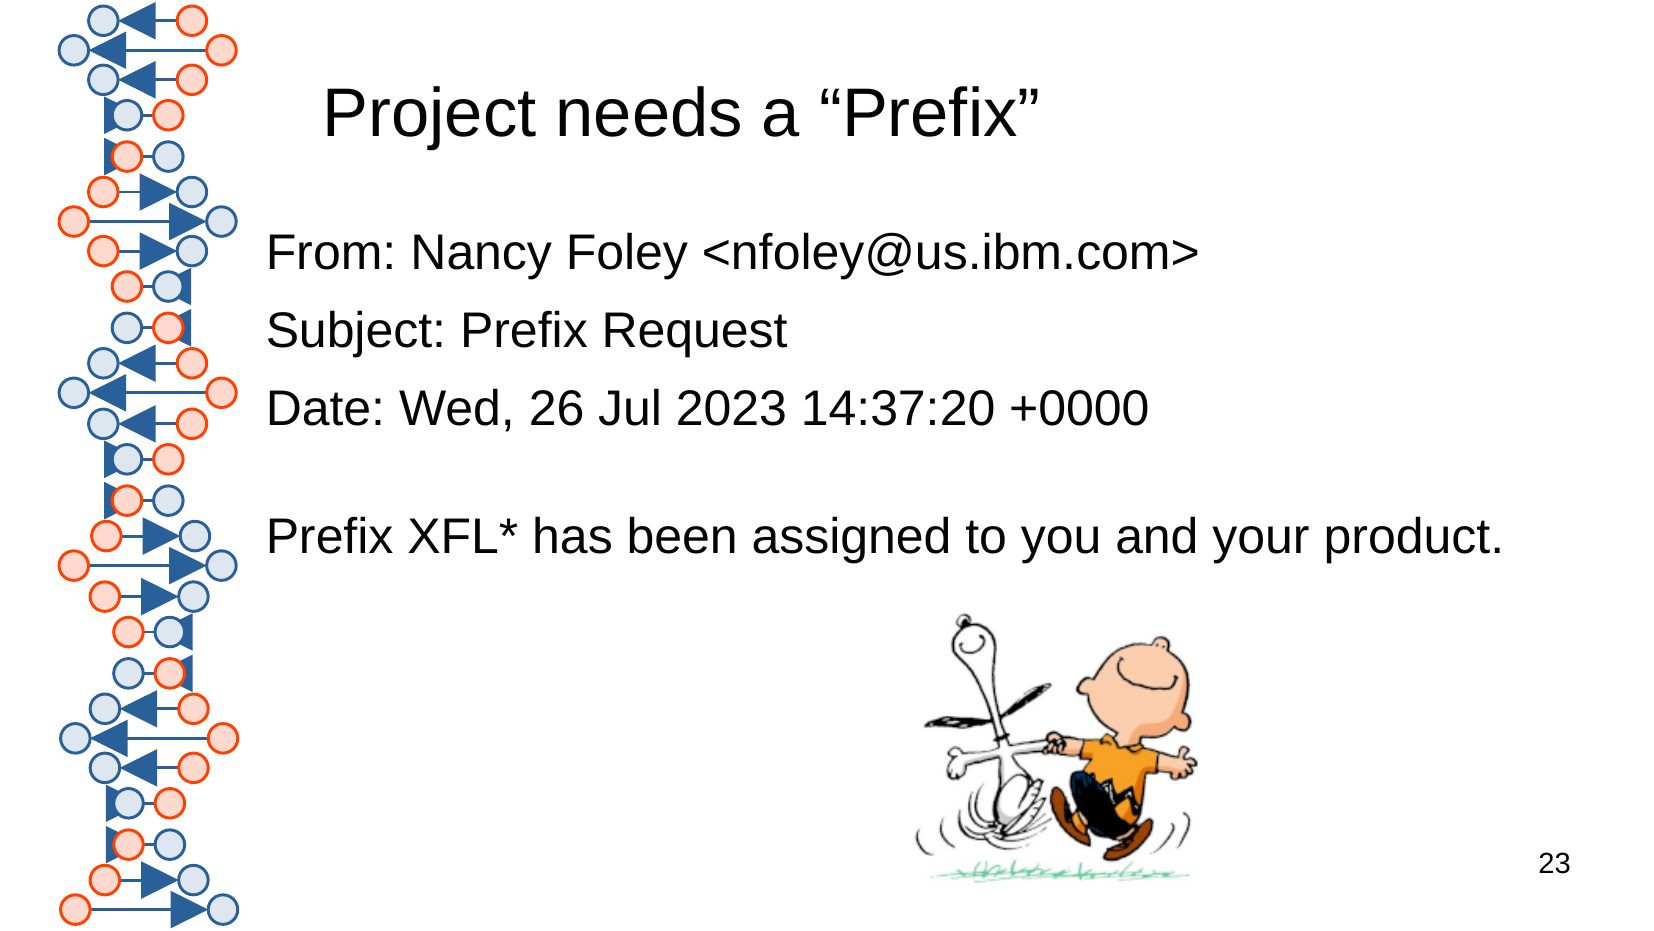

Project needs a “Prefix”
# From: Nancy Foley <nfoley@us.ibm.com>
Subject: Prefix Request
Date: Wed, 26 Jul 2023 14:37:20 +0000
Prefix XFL* has been assigned to you and your product.
23